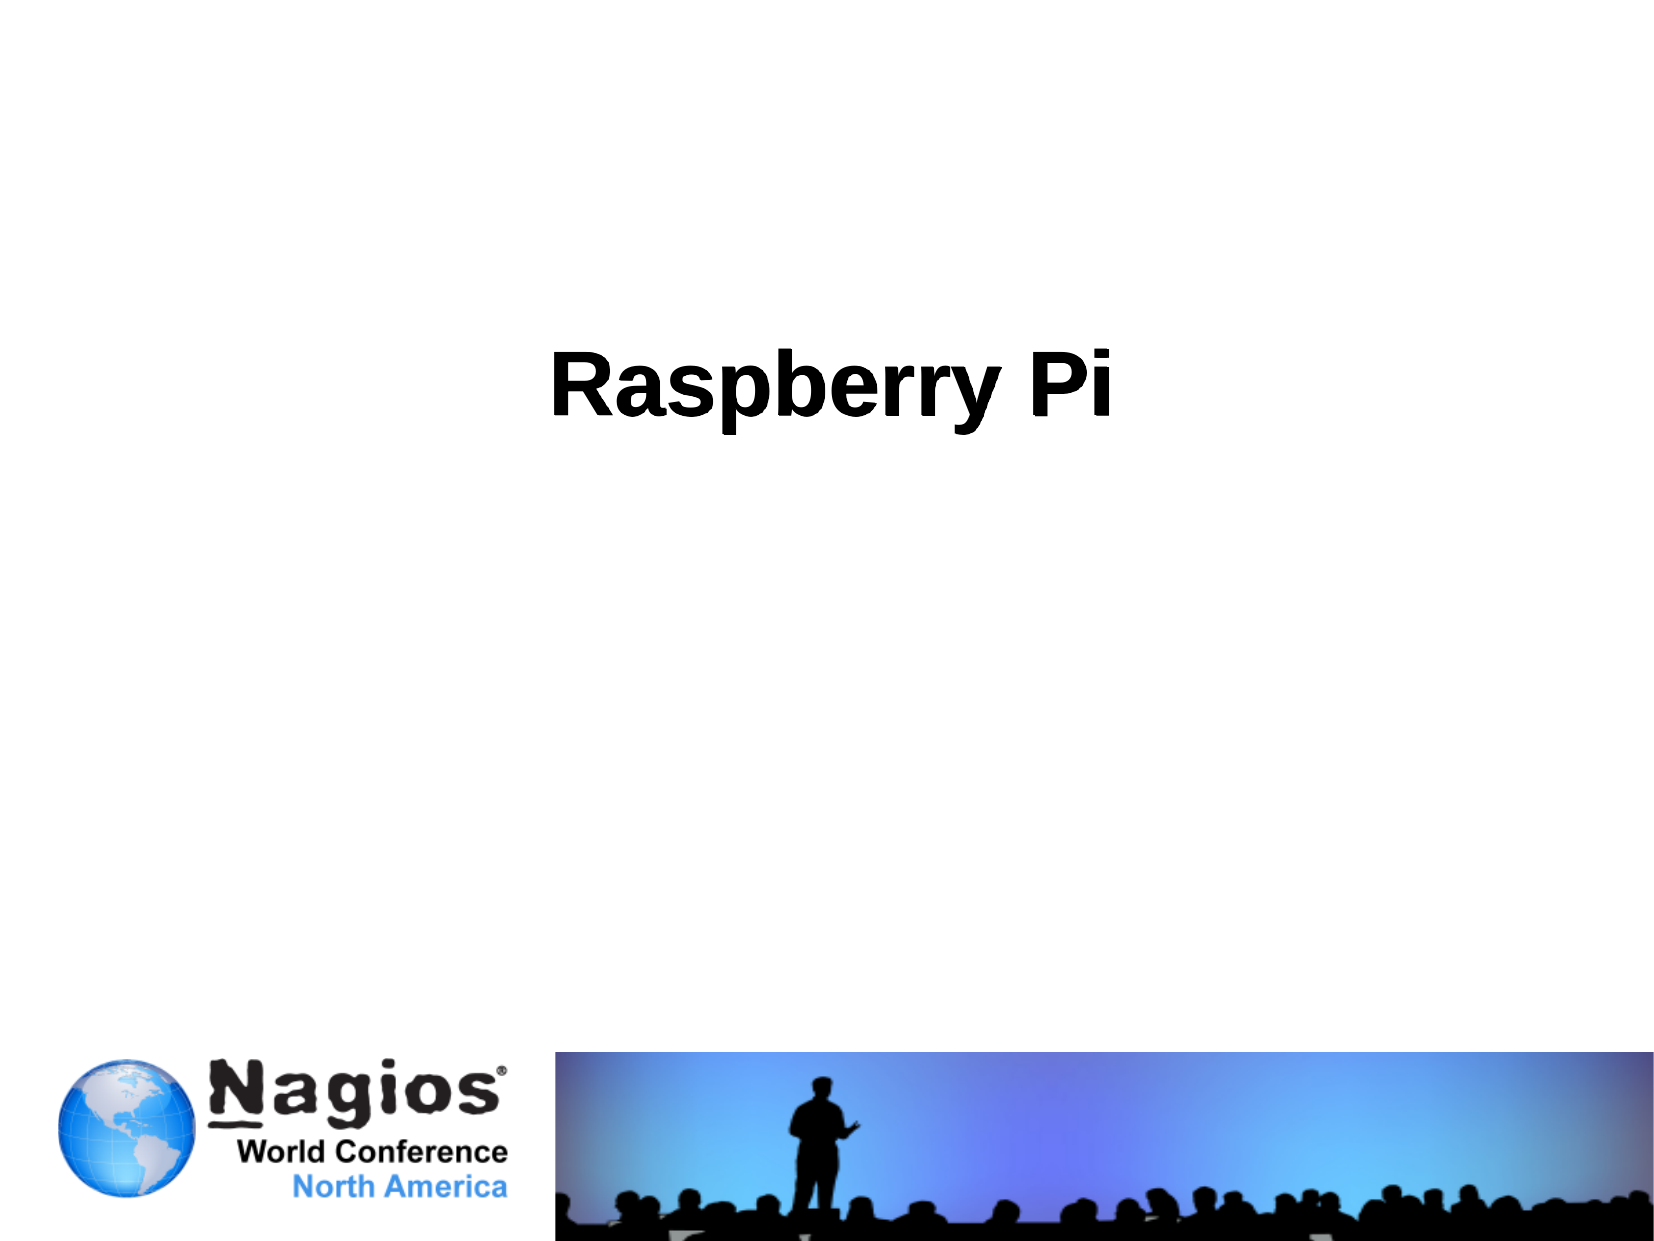

# Raspberry Pi
2011
Nagios World Conference
5